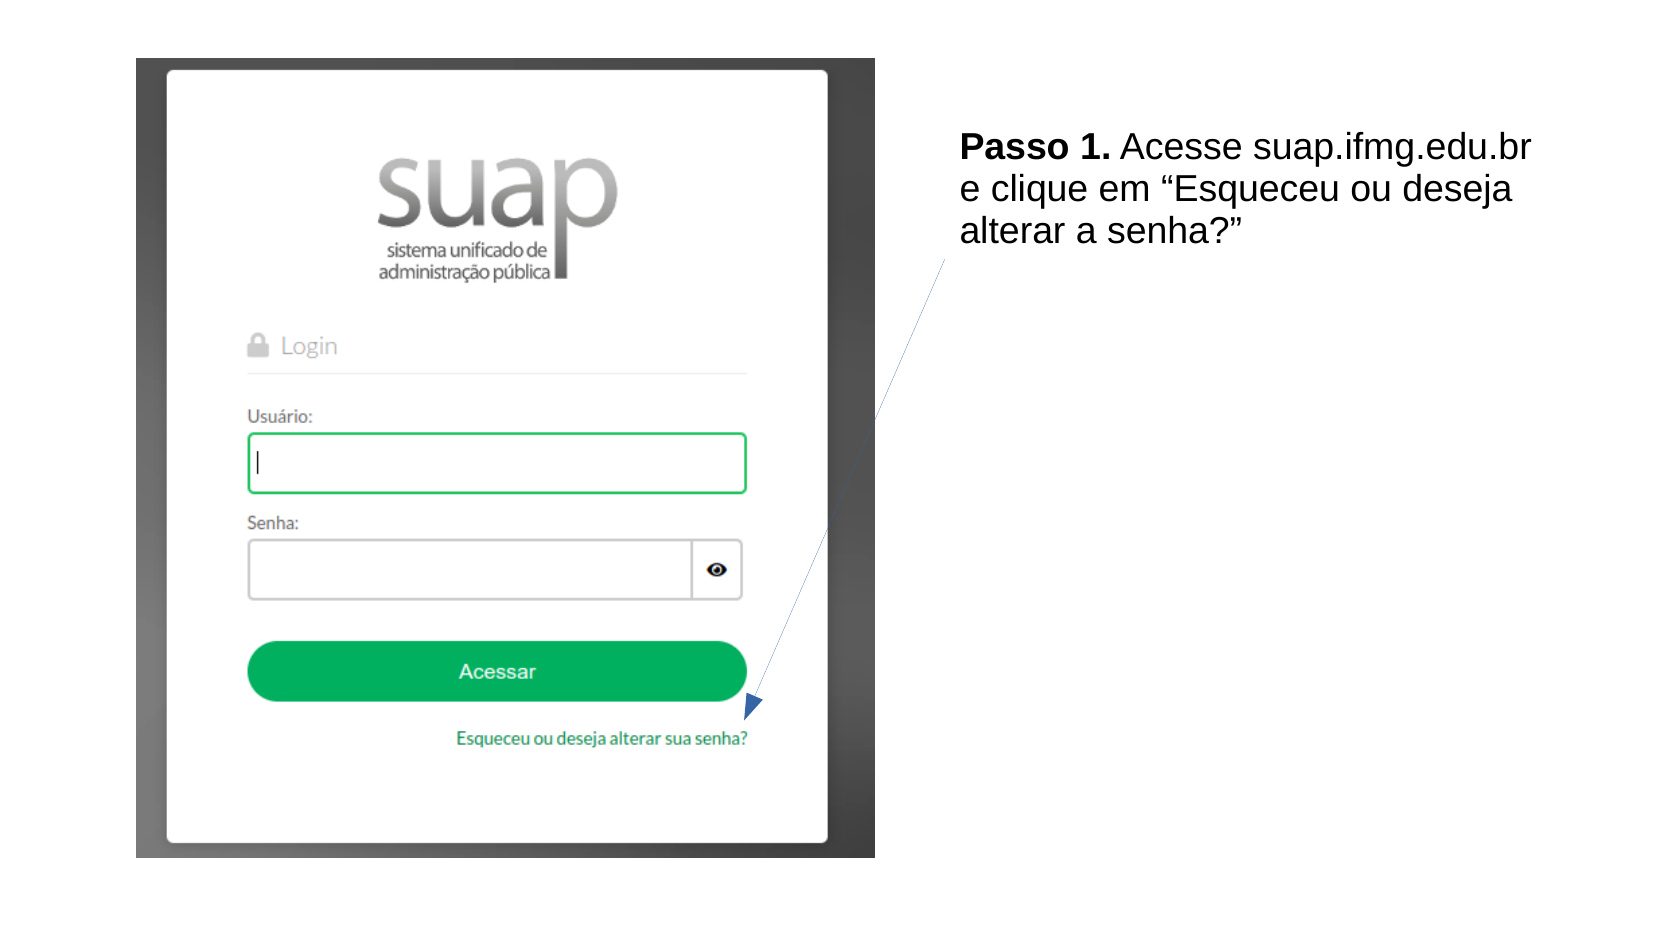

Passo 1. Acesse suap.ifmg.edu.br e clique em “Esqueceu ou deseja alterar a senha?”